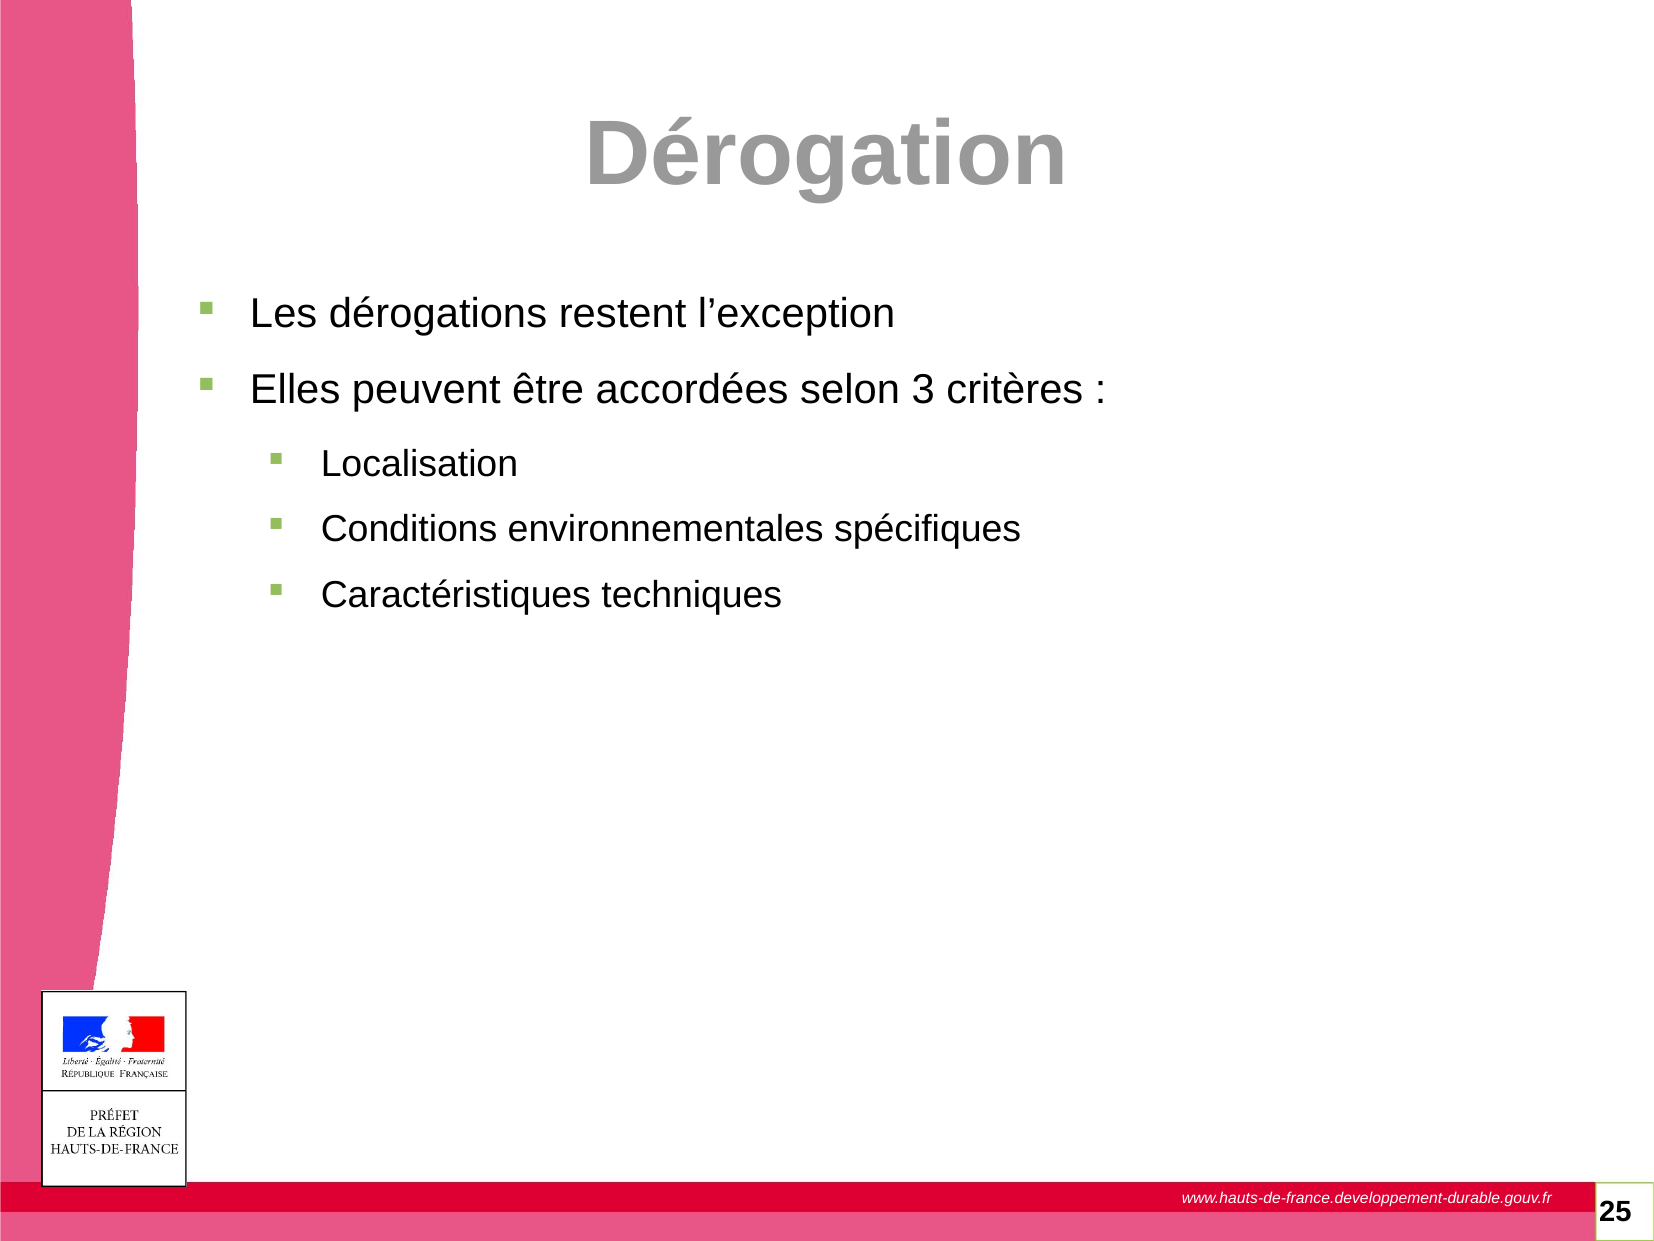

# Dérogation
Les dérogations restent l’exception
Elles peuvent être accordées selon 3 critères :
Localisation
Conditions environnementales spécifiques
Caractéristiques techniques
25